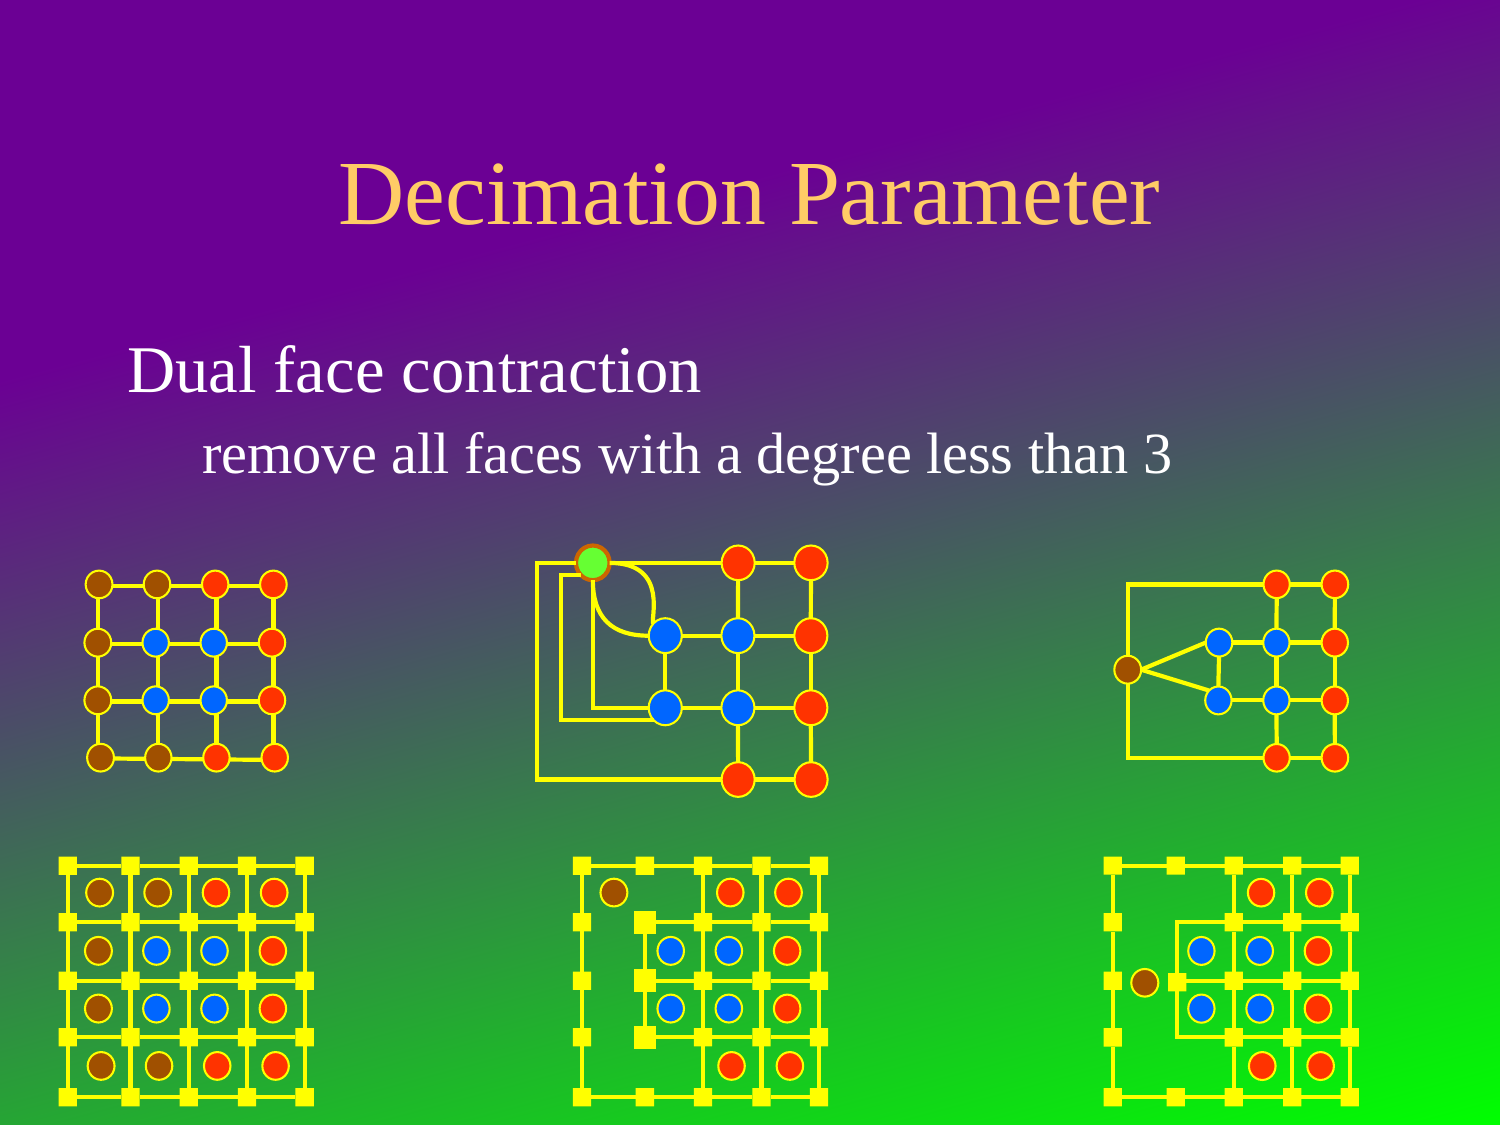

# Decimation Parameter
Dual face contraction
remove all faces with a degree less than 3